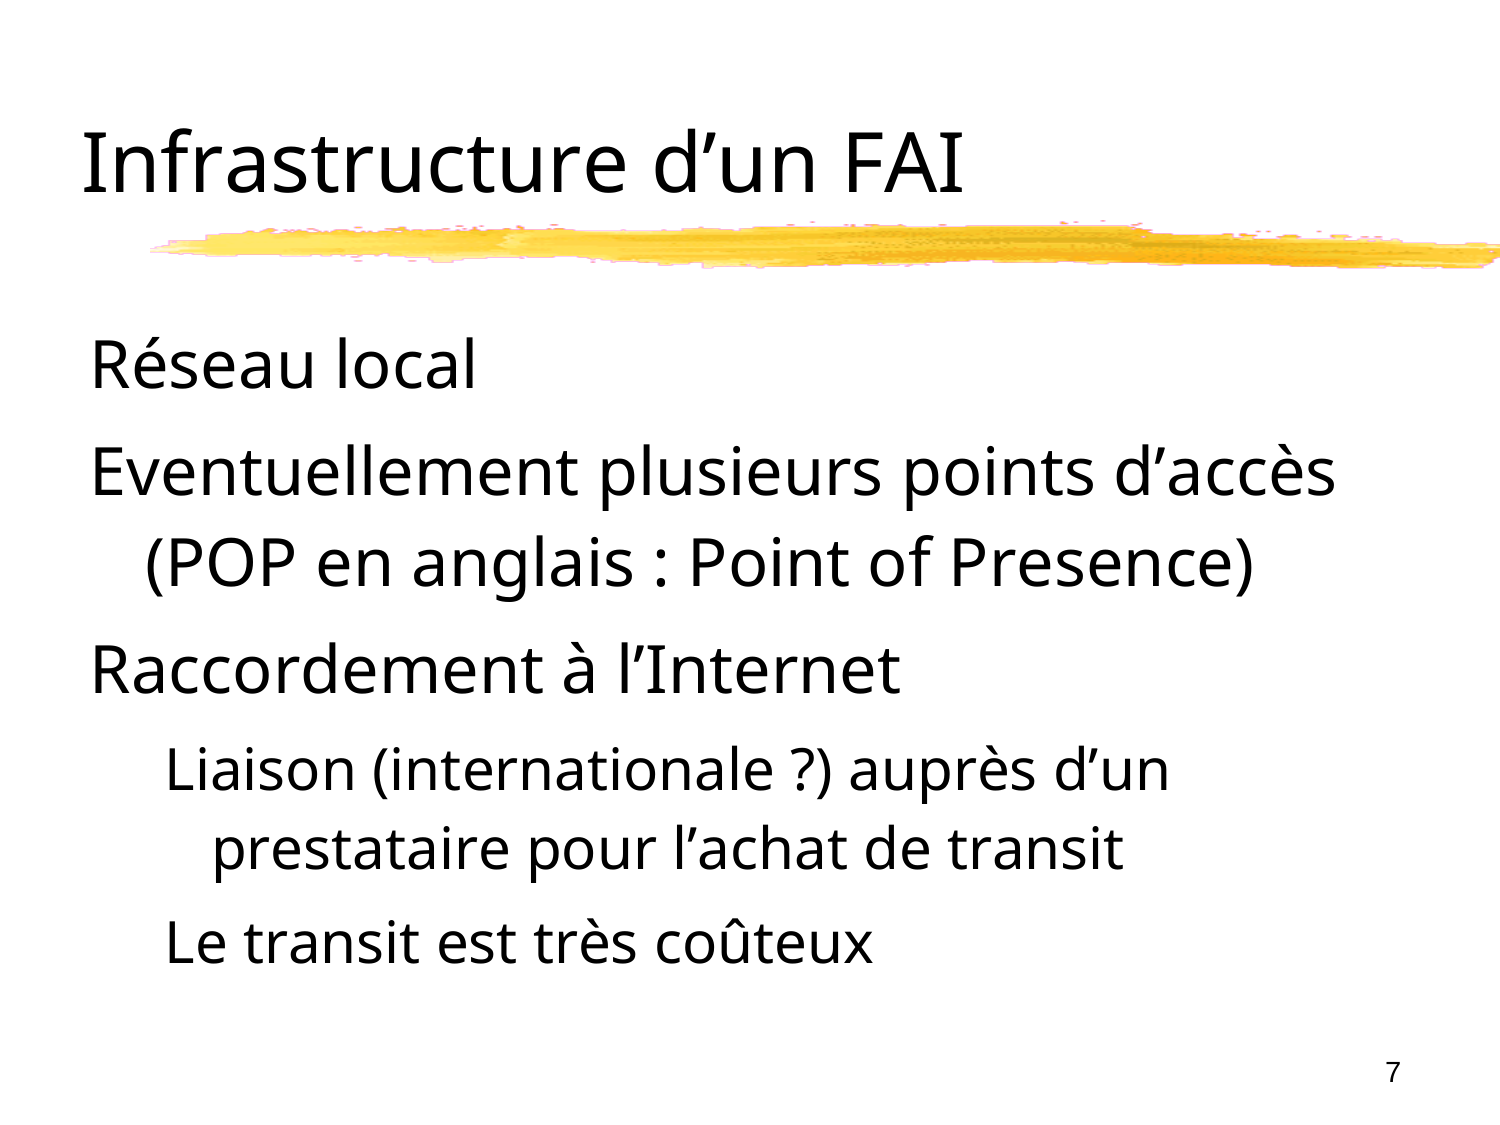

# Infrastructure d’un FAI
Réseau local
Eventuellement plusieurs points d’accès (POP en anglais : Point of Presence)
Raccordement à l’Internet
Liaison (internationale ?) auprès d’un prestataire pour l’achat de transit
Le transit est très coûteux
7